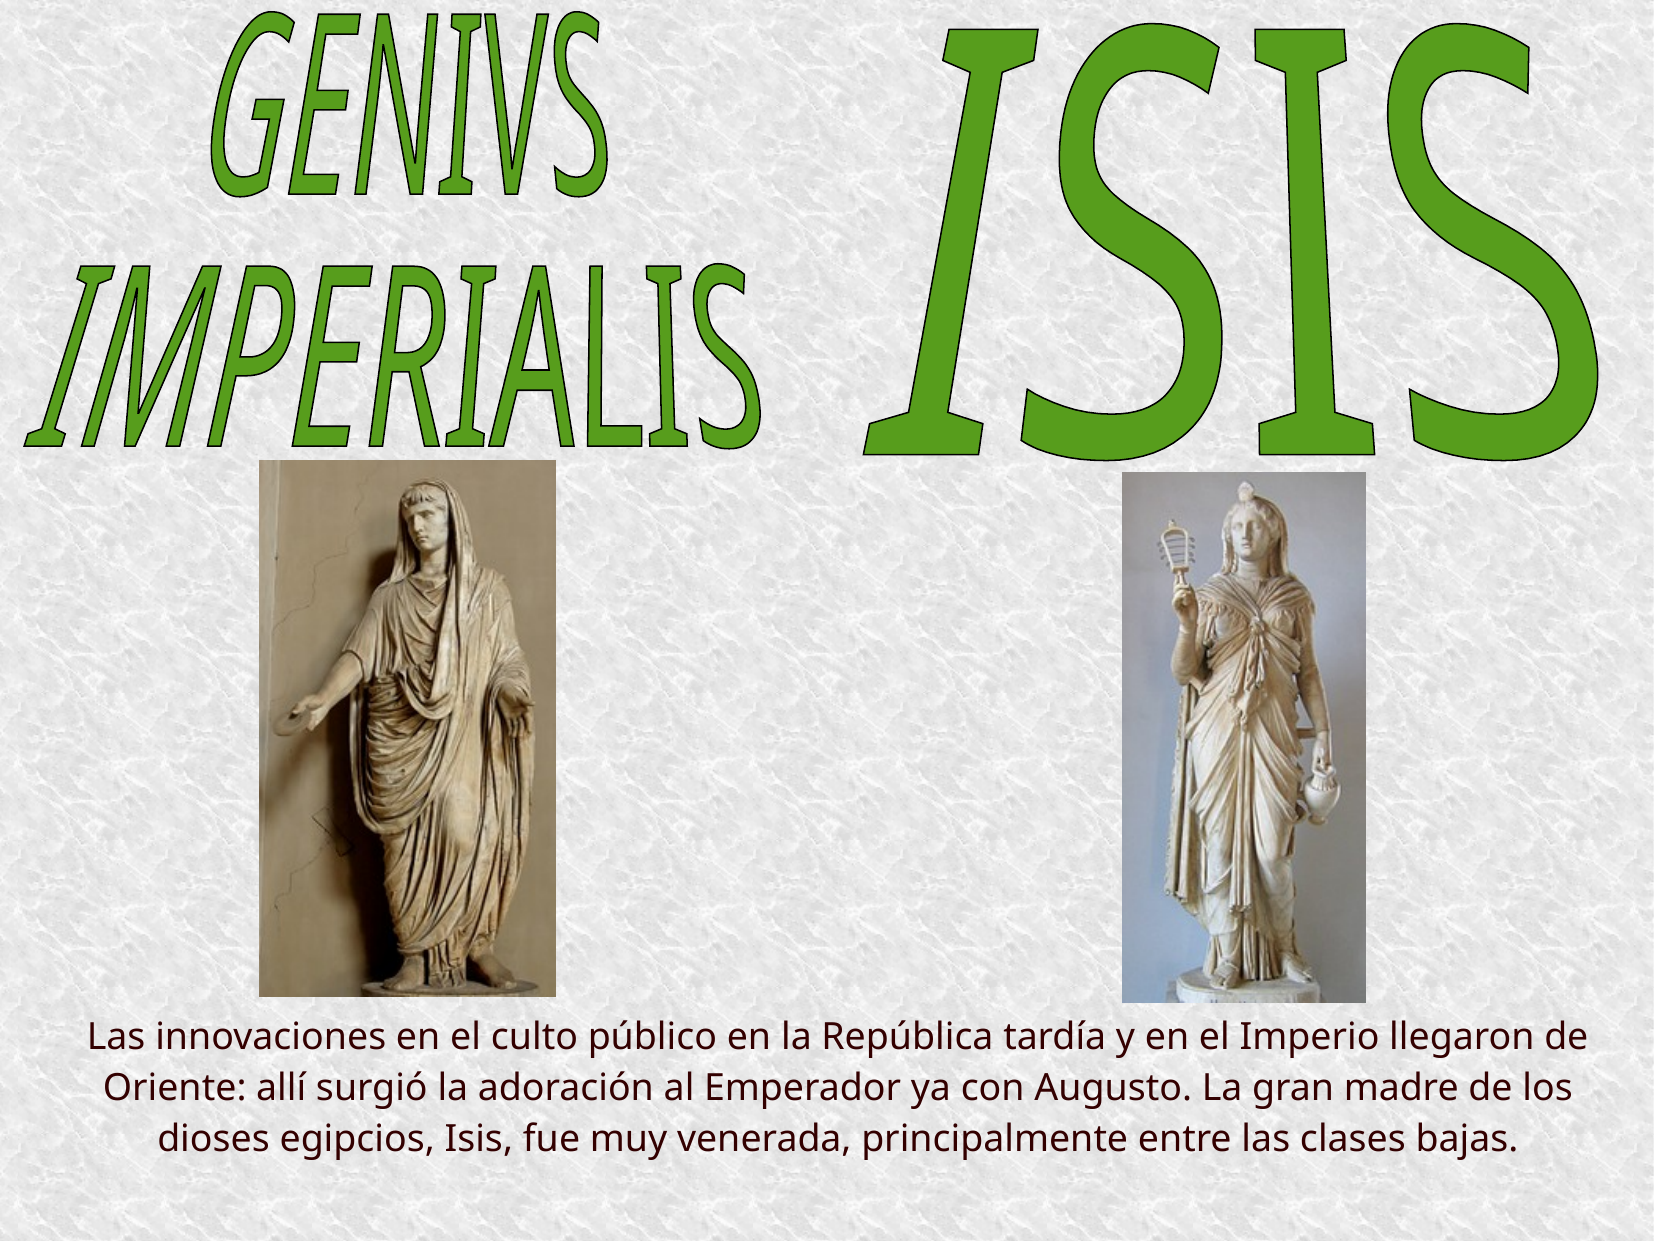

GENIVS
IMPERIALIS
ISIS
Las innovaciones en el culto público en la República tardía y en el Imperio llegaron de Oriente: allí surgió la adoración al Emperador ya con Augusto. La gran madre de los dioses egipcios, Isis, fue muy venerada, principalmente entre las clases bajas.